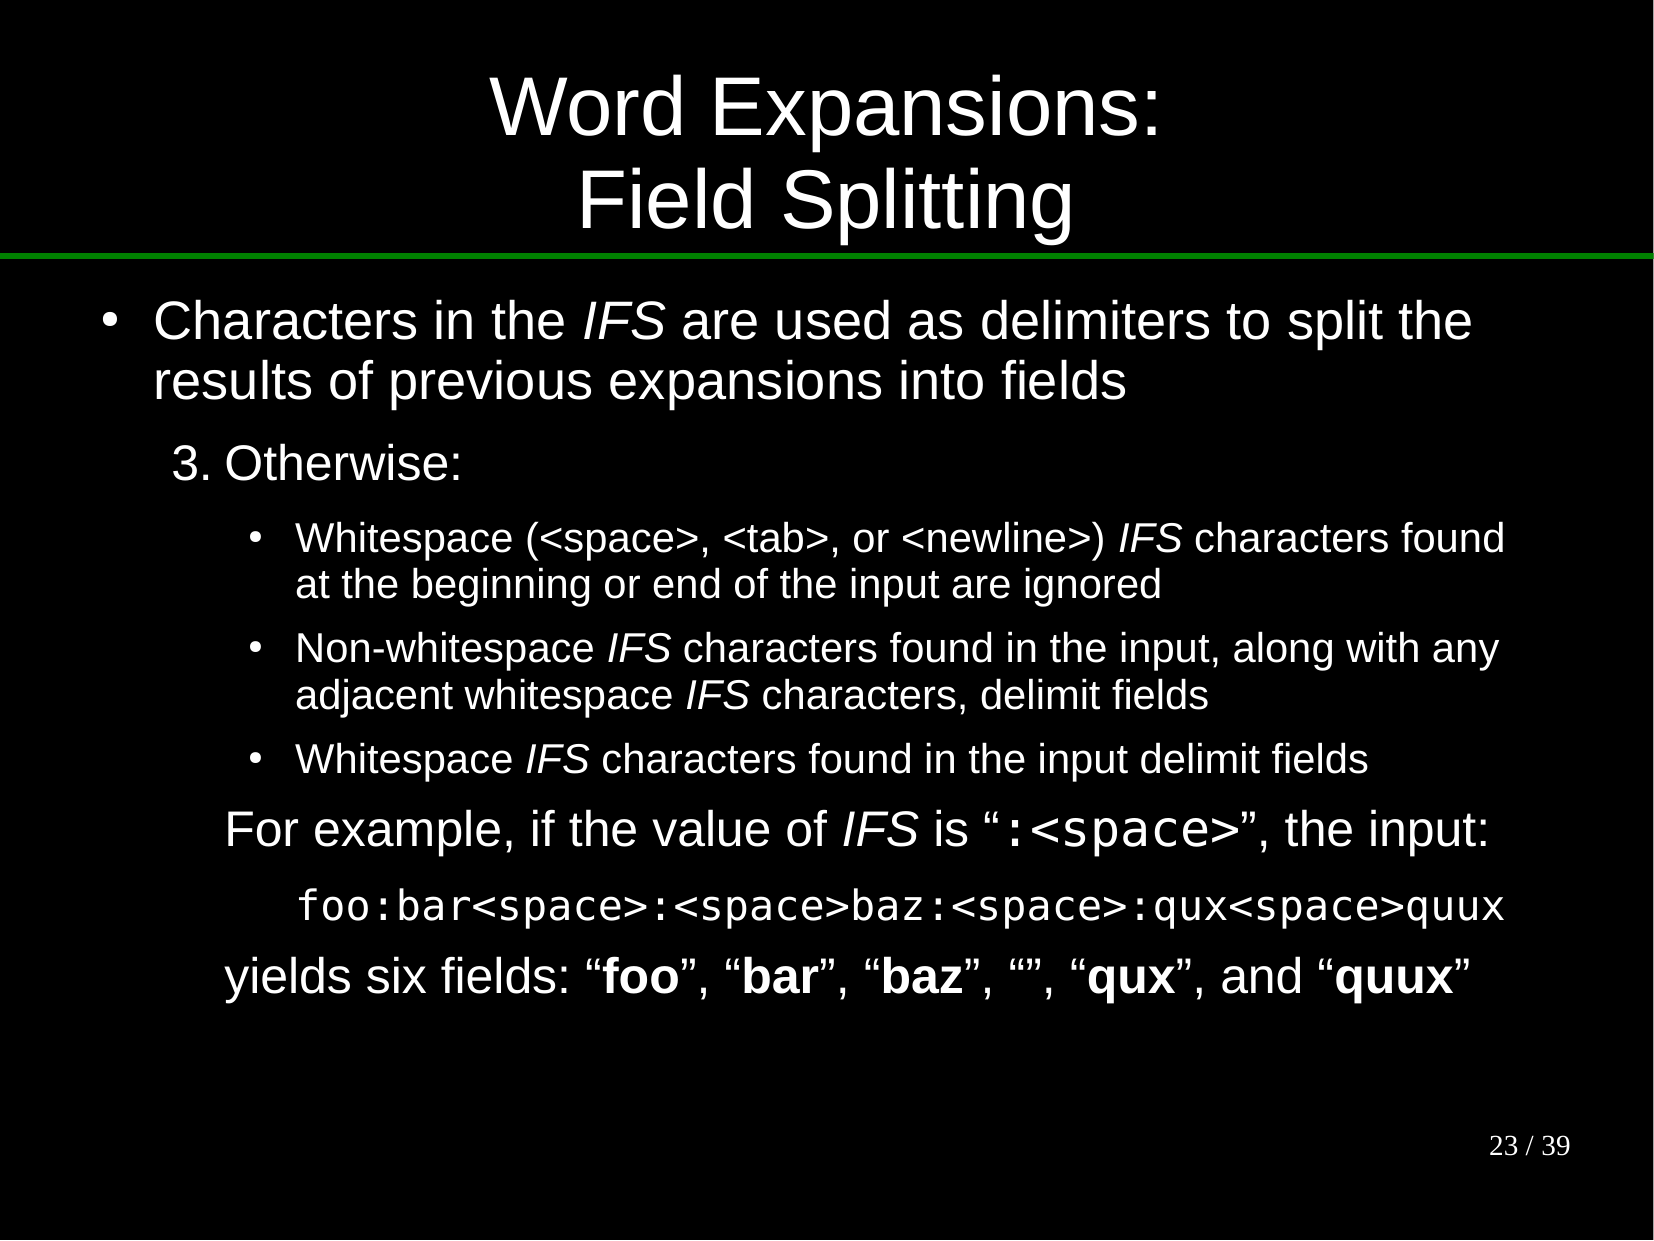

# Word Expansions: Field Splitting
Characters in the IFS are used as delimiters to split the results of previous expansions into fields
Otherwise:
Whitespace (<space>, <tab>, or <newline>) IFS characters found at the beginning or end of the input are ignored
Non-whitespace IFS characters found in the input, along with any adjacent whitespace IFS characters, delimit fields
Whitespace IFS characters found in the input delimit fields
For example, if the value of IFS is “:<space>”, the input:
foo:bar<space>:<space>baz:<space>:qux<space>quux
yields six fields: “foo”, “bar”, “baz”, “”, “qux”, and “quux”
23